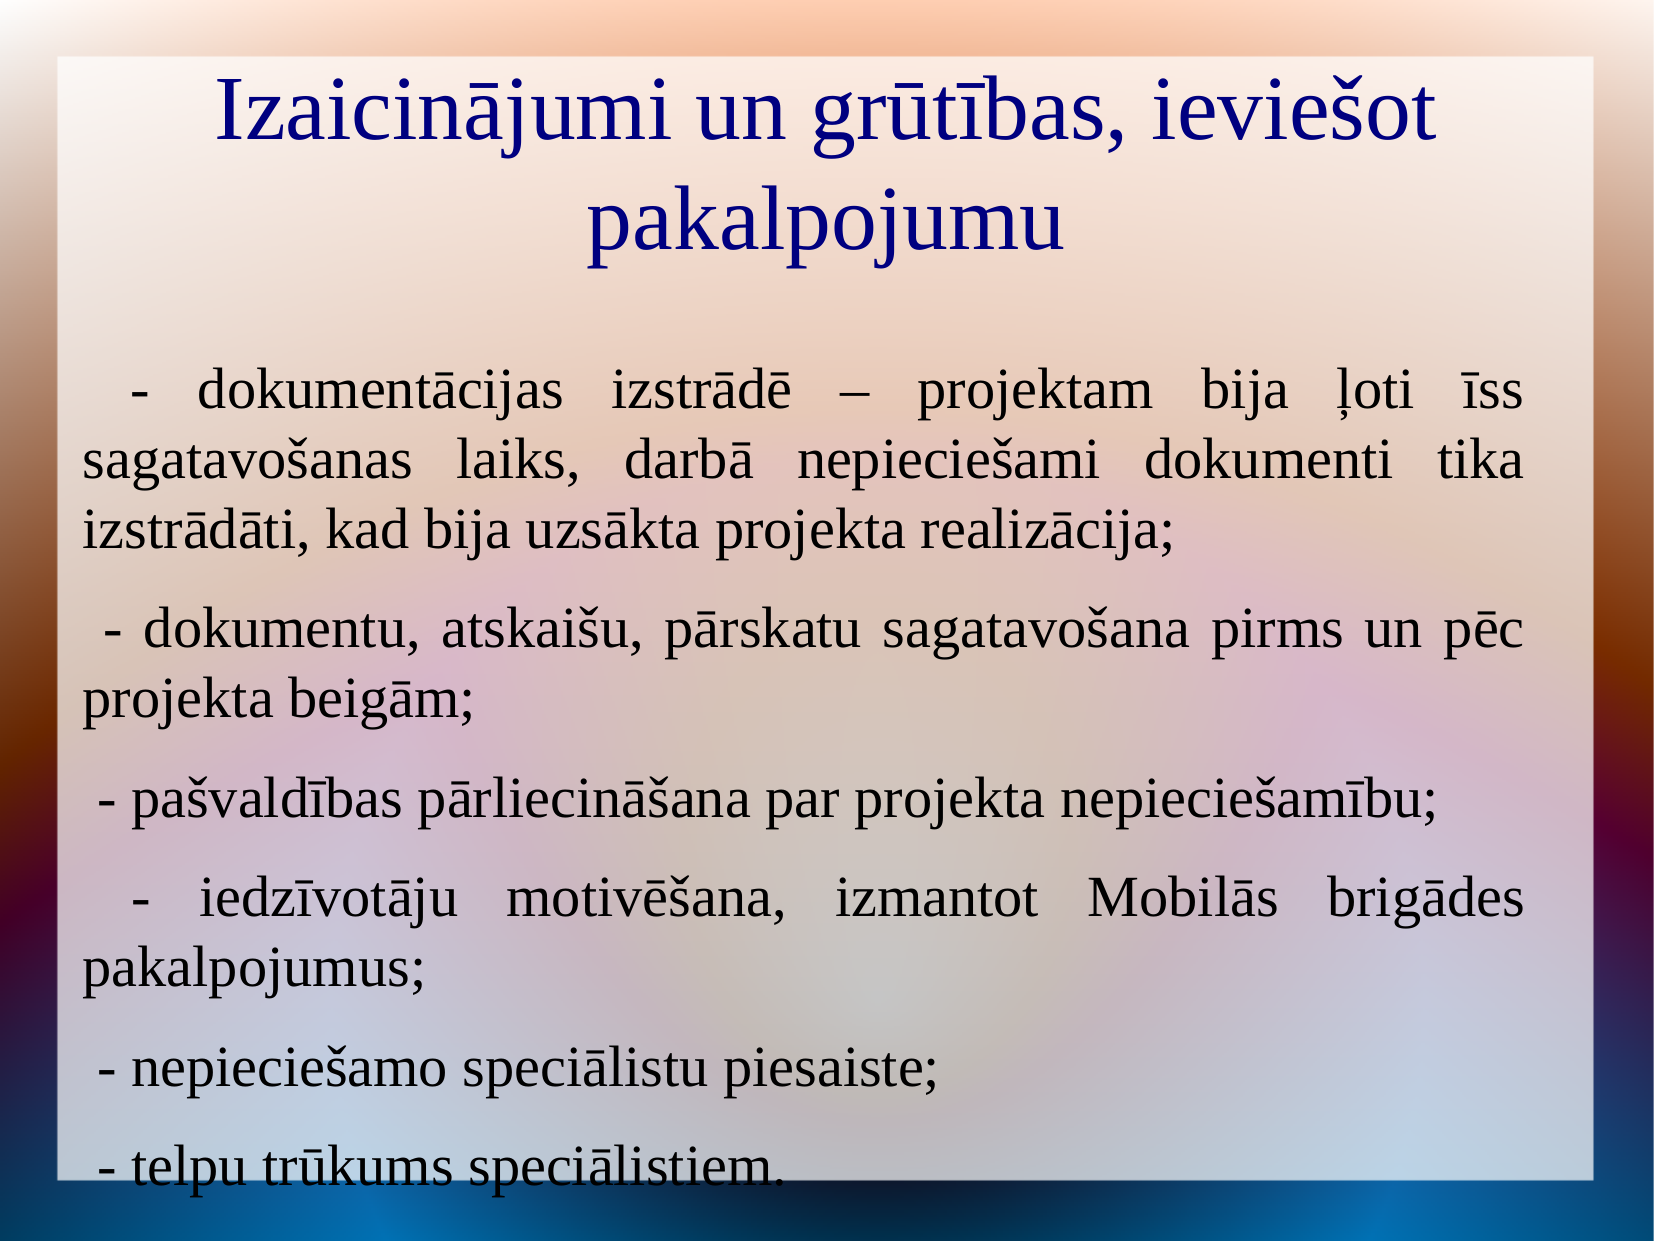

# Izaicinājumi un grūtības, ieviešot pakalpojumu
 - dokumentācijas izstrādē – projektam bija ļoti īss sagatavošanas laiks, darbā nepieciešami dokumenti tika izstrādāti, kad bija uzsākta projekta realizācija;
 - dokumentu, atskaišu, pārskatu sagatavošana pirms un pēc projekta beigām;
 - pašvaldības pārliecināšana par projekta nepieciešamību;
 - iedzīvotāju motivēšana, izmantot Mobilās brigādes pakalpojumus;
 - nepieciešamo speciālistu piesaiste;
 - telpu trūkums speciālistiem.